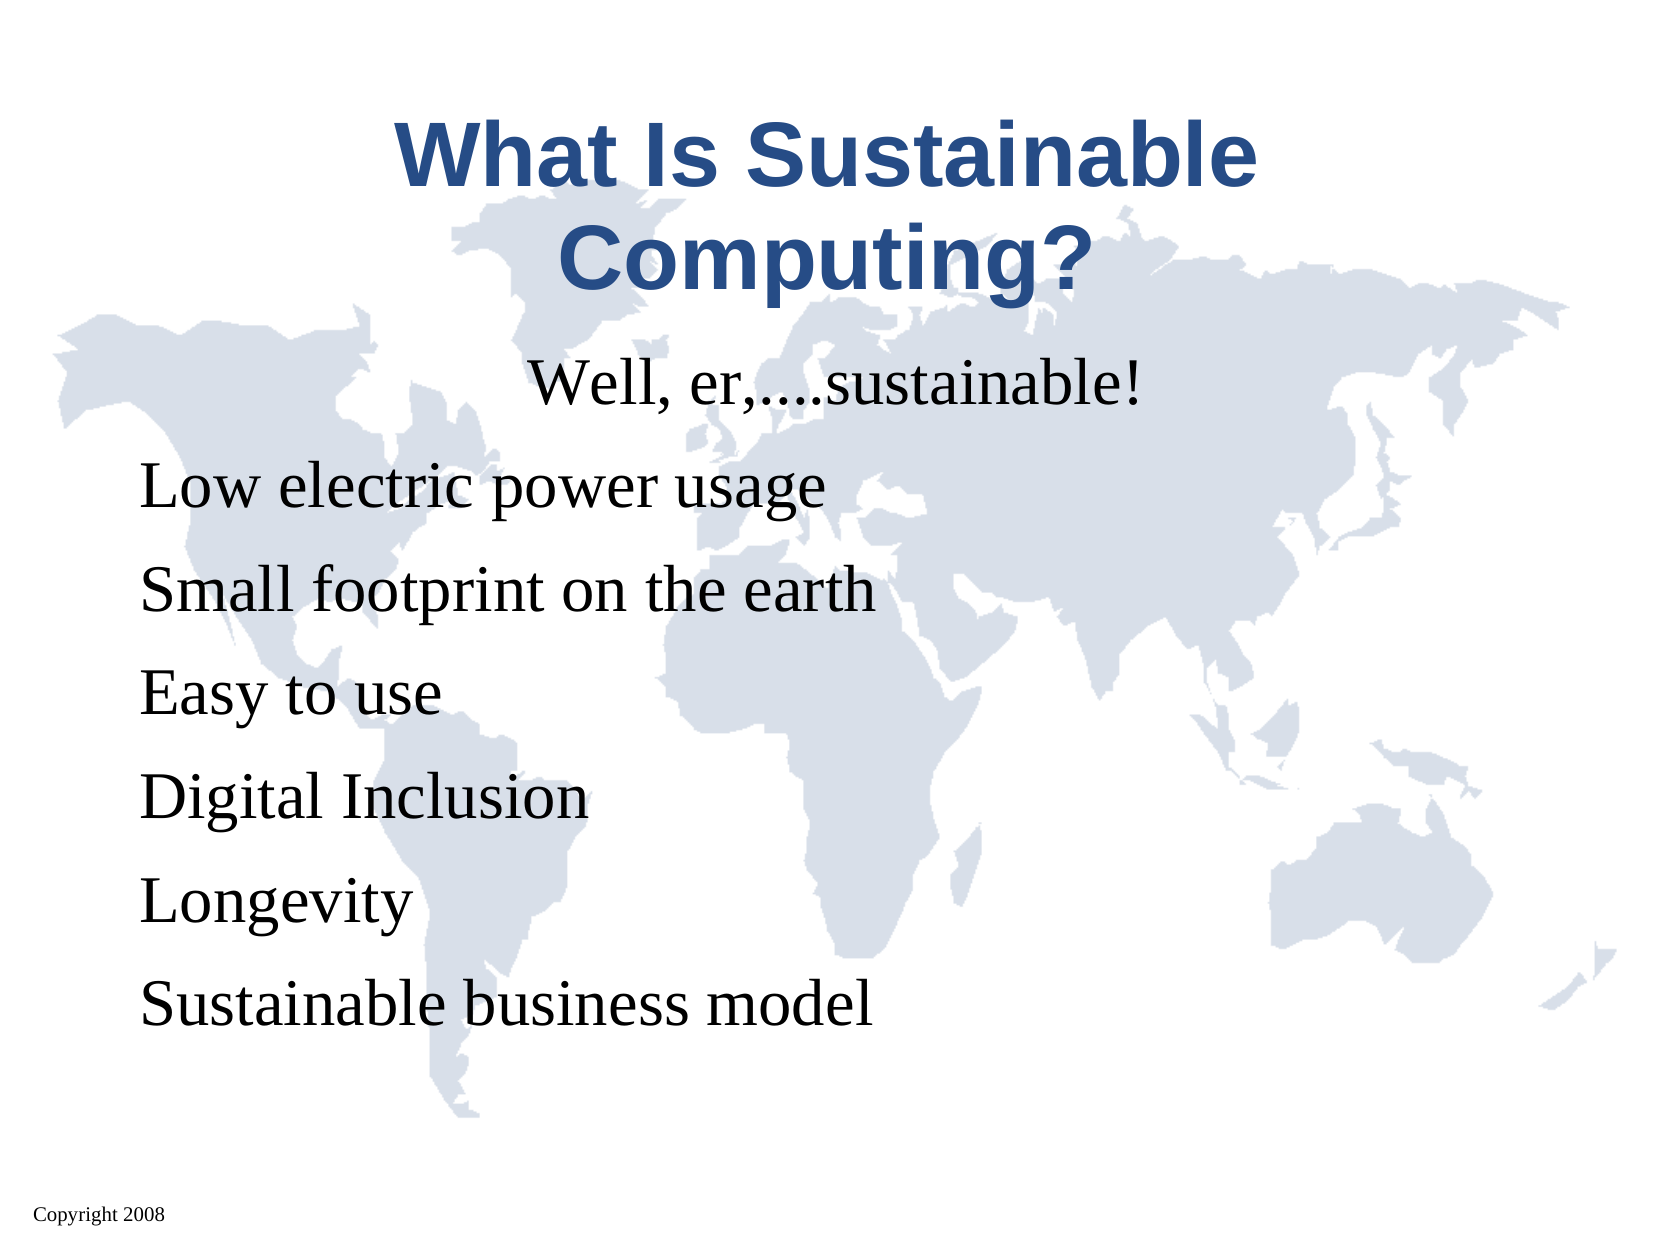

# What Is Sustainable Computing?
Well, er,....sustainable!
Low electric power usage
Small footprint on the earth
Easy to use
Digital Inclusion
Longevity
Sustainable business model